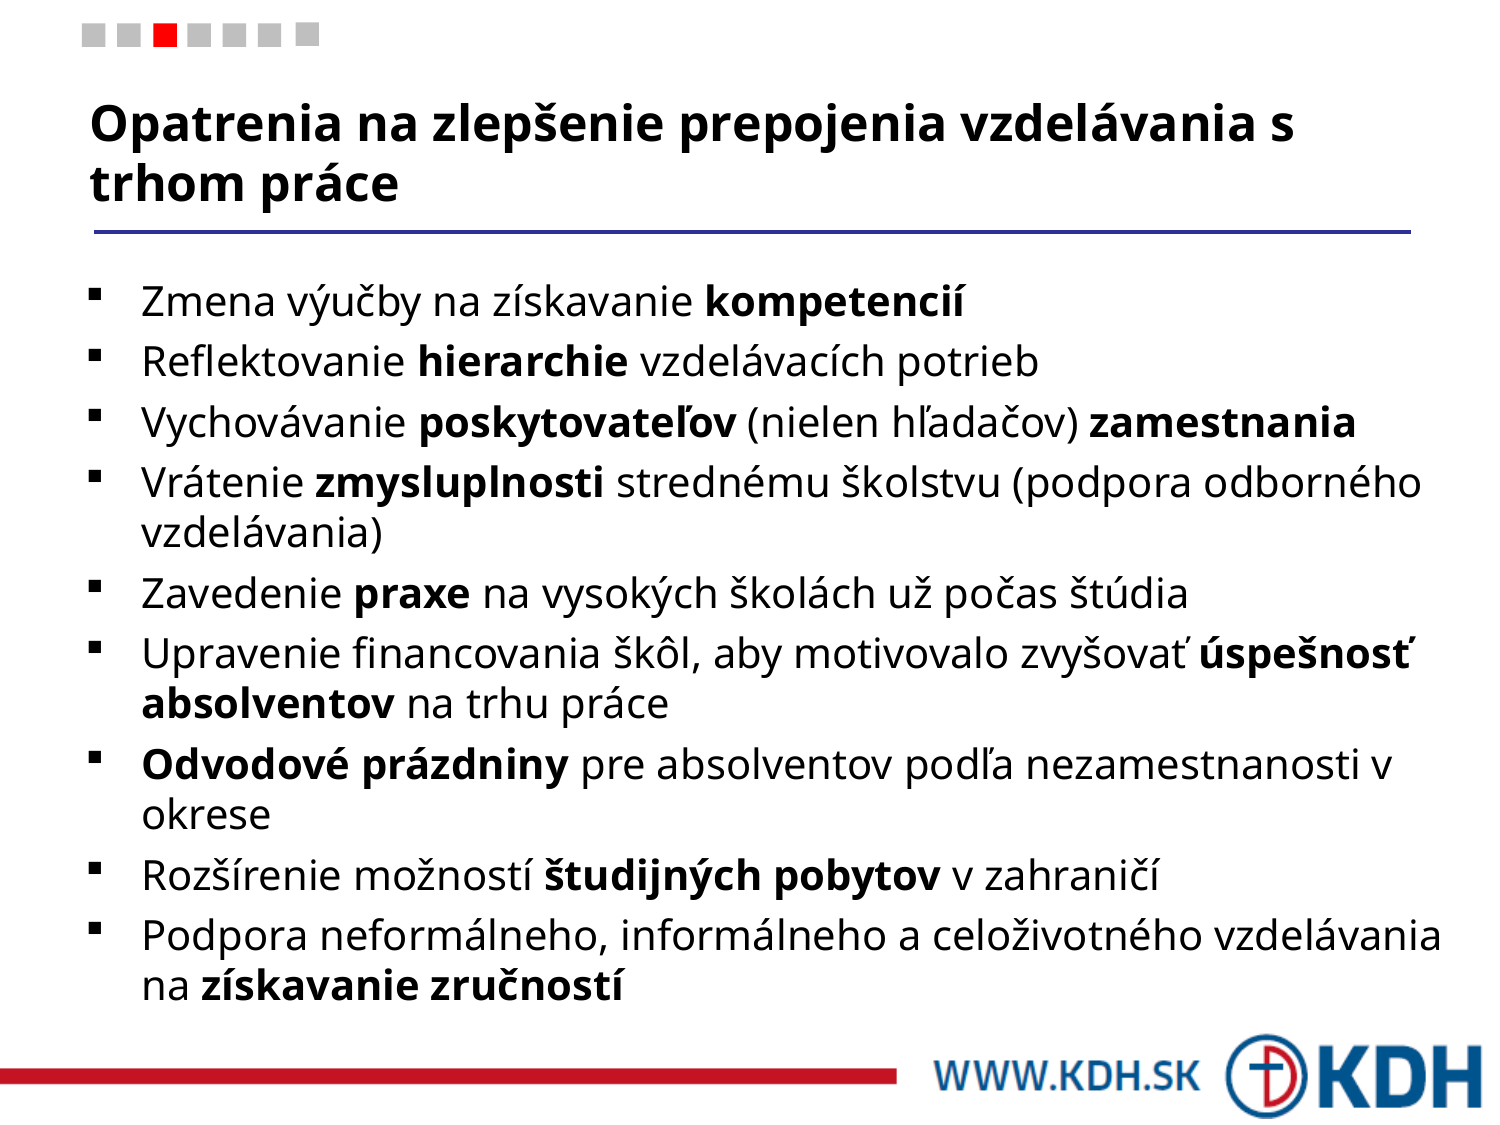

Opatrenia na zlepšenie prepojenia vzdelávania s trhom práce
# Zmena výučby na získavanie kompetencií
Reflektovanie hierarchie vzdelávacích potrieb
Vychovávanie poskytovateľov (nielen hľadačov) zamestnania
Vrátenie zmysluplnosti strednému školstvu (podpora odborného vzdelávania)
Zavedenie praxe na vysokých školách už počas štúdia
Upravenie financovania škôl, aby motivovalo zvyšovať úspešnosť absolventov na trhu práce
Odvodové prázdniny pre absolventov podľa nezamestnanosti v okrese
Rozšírenie možností študijných pobytov v zahraničí
Podpora neformálneho, informálneho a celoživotného vzdelávania na získavanie zručností